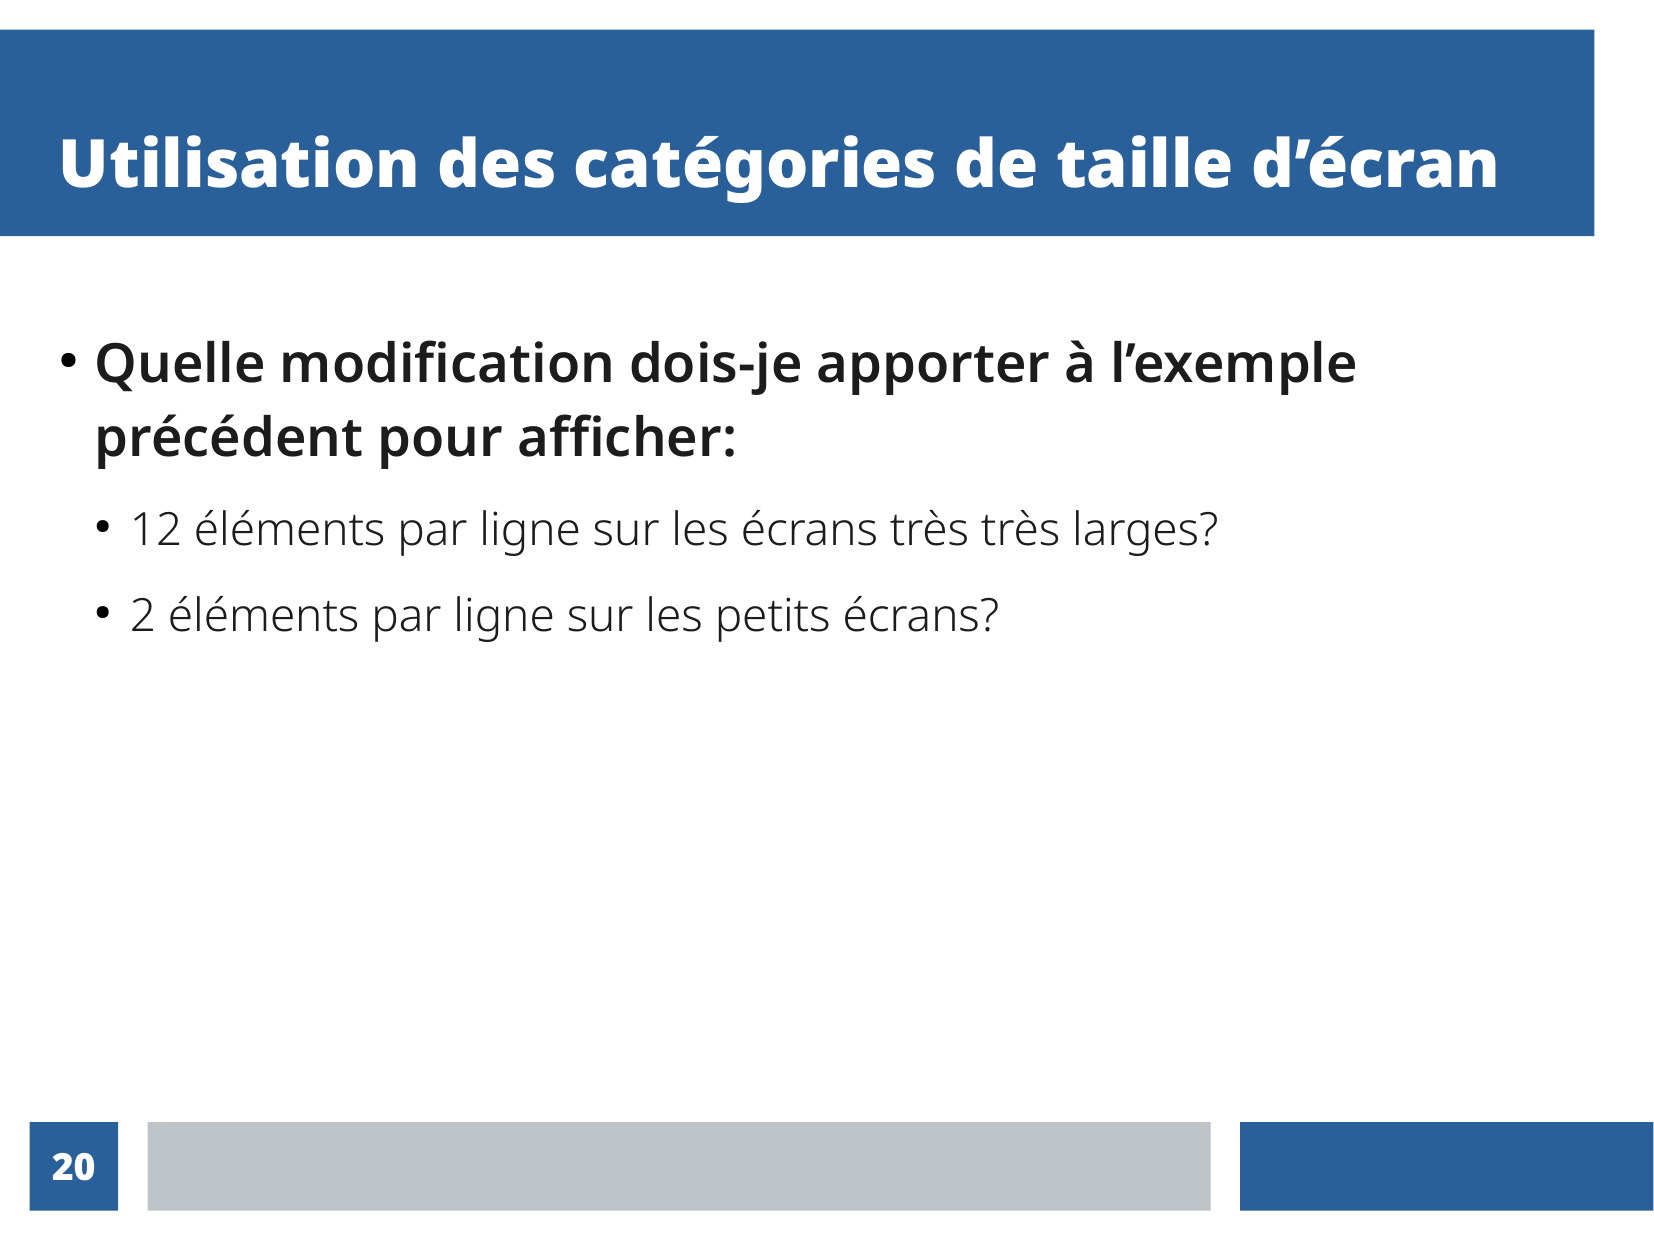

# Utilisation des catégories de taille d’écran
Quelle modification dois-je apporter à l’exemple précédent pour afficher:
12 éléments par ligne sur les écrans très très larges?
2 éléments par ligne sur les petits écrans?
20